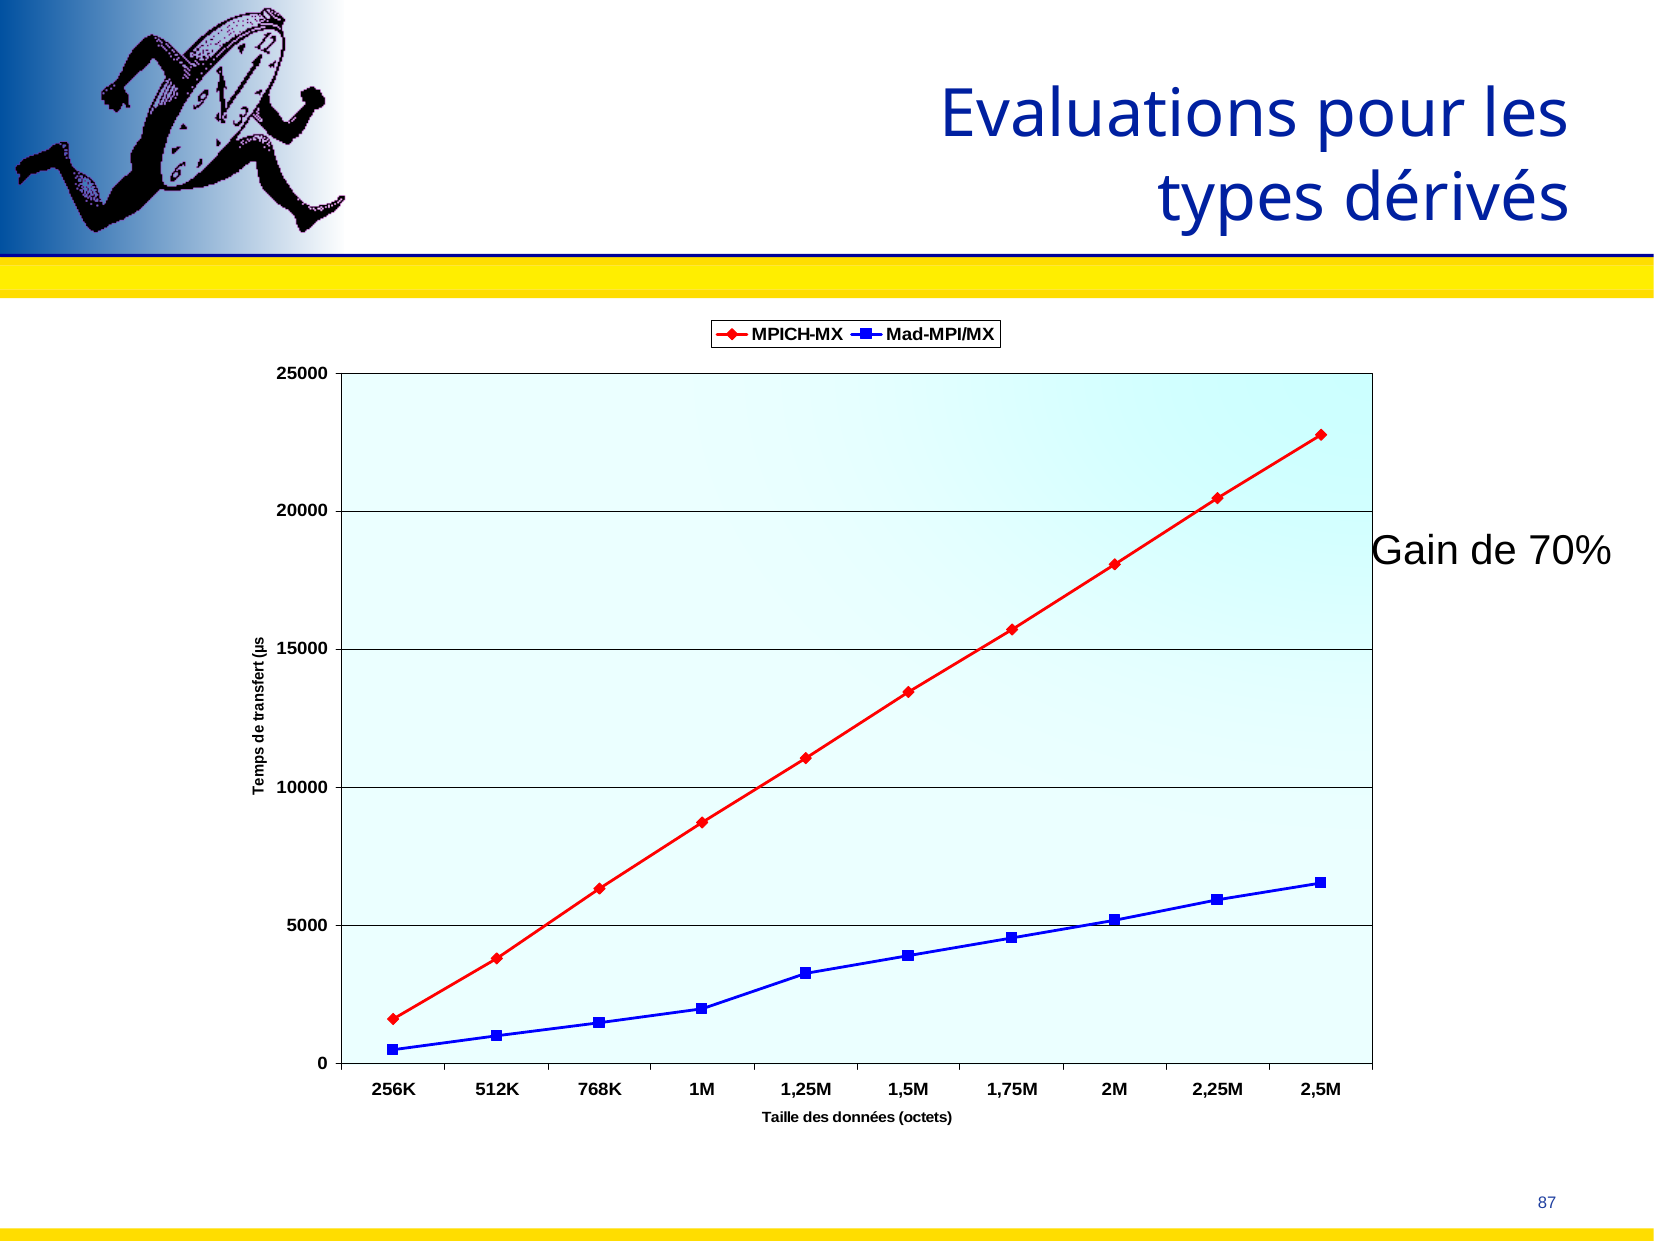

# Evaluations pour les types dérivés
Gain de 70%